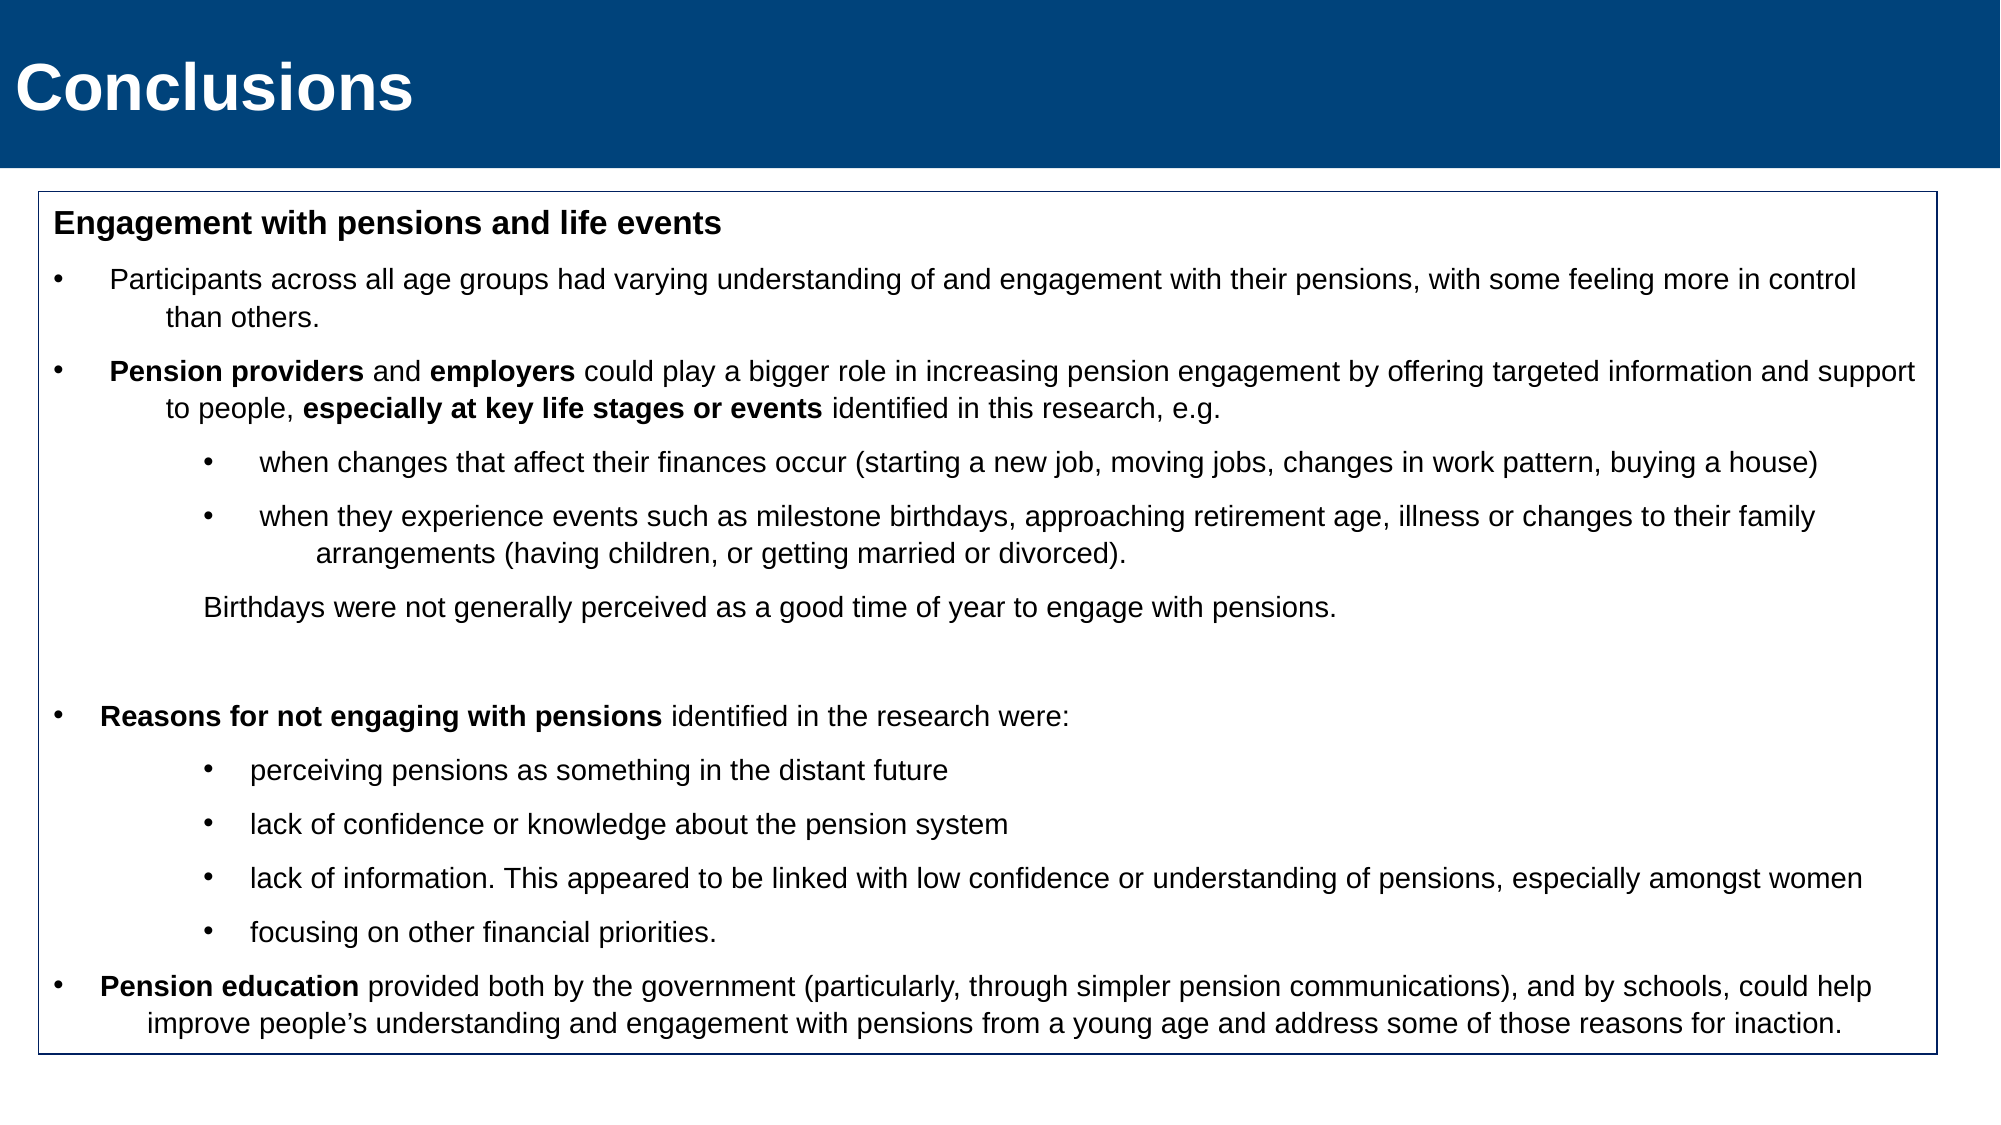

# Conclusions
Engagement with pensions and life events
Participants across all age groups had varying understanding of and engagement with their pensions, with some feeling more in control than others.
Pension providers and employers could play a bigger role in increasing pension engagement by offering targeted information and support to people, especially at key life stages or events identified in this research, e.g.
when changes that affect their finances occur (starting a new job, moving jobs, changes in work pattern, buying a house)
when they experience events such as milestone birthdays, approaching retirement age, illness or changes to their family arrangements (having children, or getting married or divorced).
Birthdays were not generally perceived as a good time of year to engage with pensions.
Reasons for not engaging with pensions identified in the research were:
perceiving pensions as something in the distant future
lack of confidence or knowledge about the pension system
lack of information. This appeared to be linked with low confidence or understanding of pensions, especially amongst women
focusing on other financial priorities.
Pension education provided both by the government (particularly, through simpler pension communications), and by schools, could help improve people’s understanding and engagement with pensions from a young age and address some of those reasons for inaction.